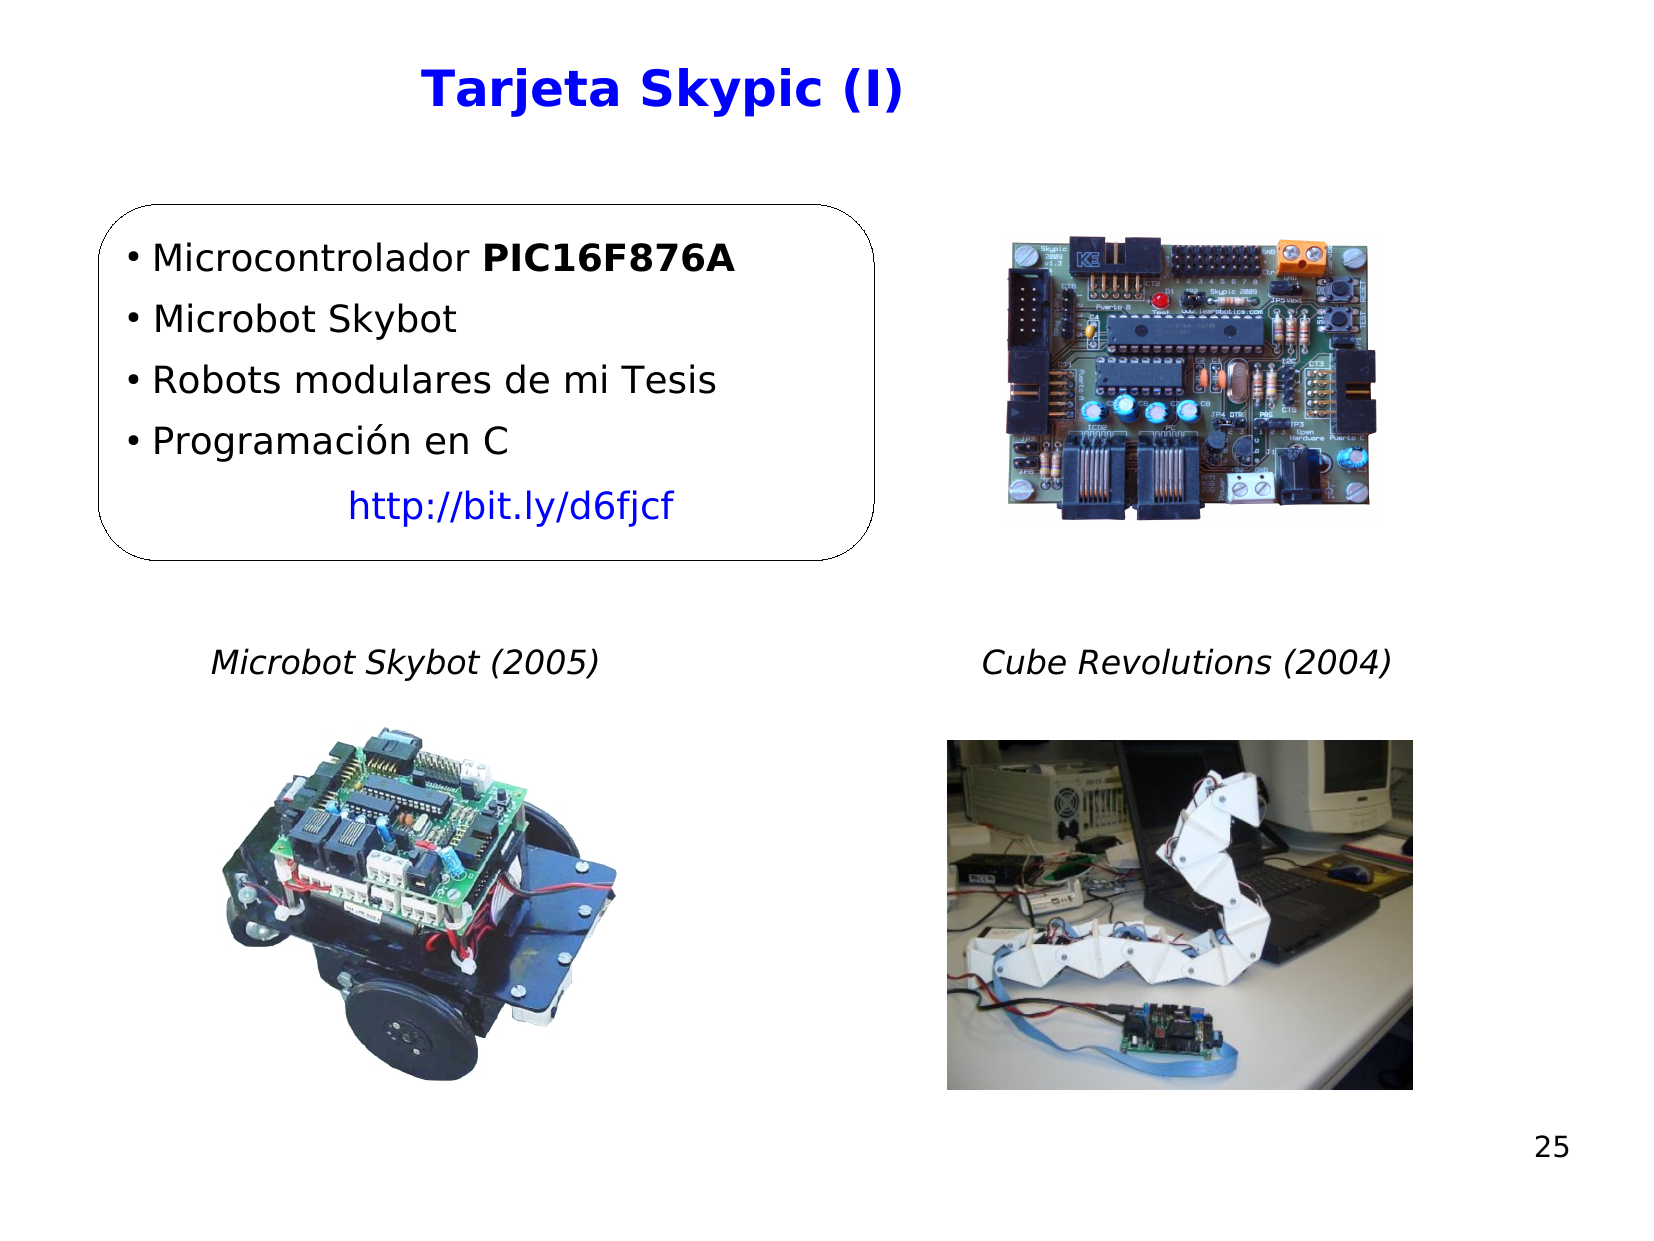

Tarjeta Skypic (I)
 Microcontrolador PIC16F876A
 Microbot Skybot
 Robots modulares de mi Tesis
 Programación en C
http://bit.ly/d6fjcf
Cube Revolutions (2004)
Microbot Skybot (2005)
25